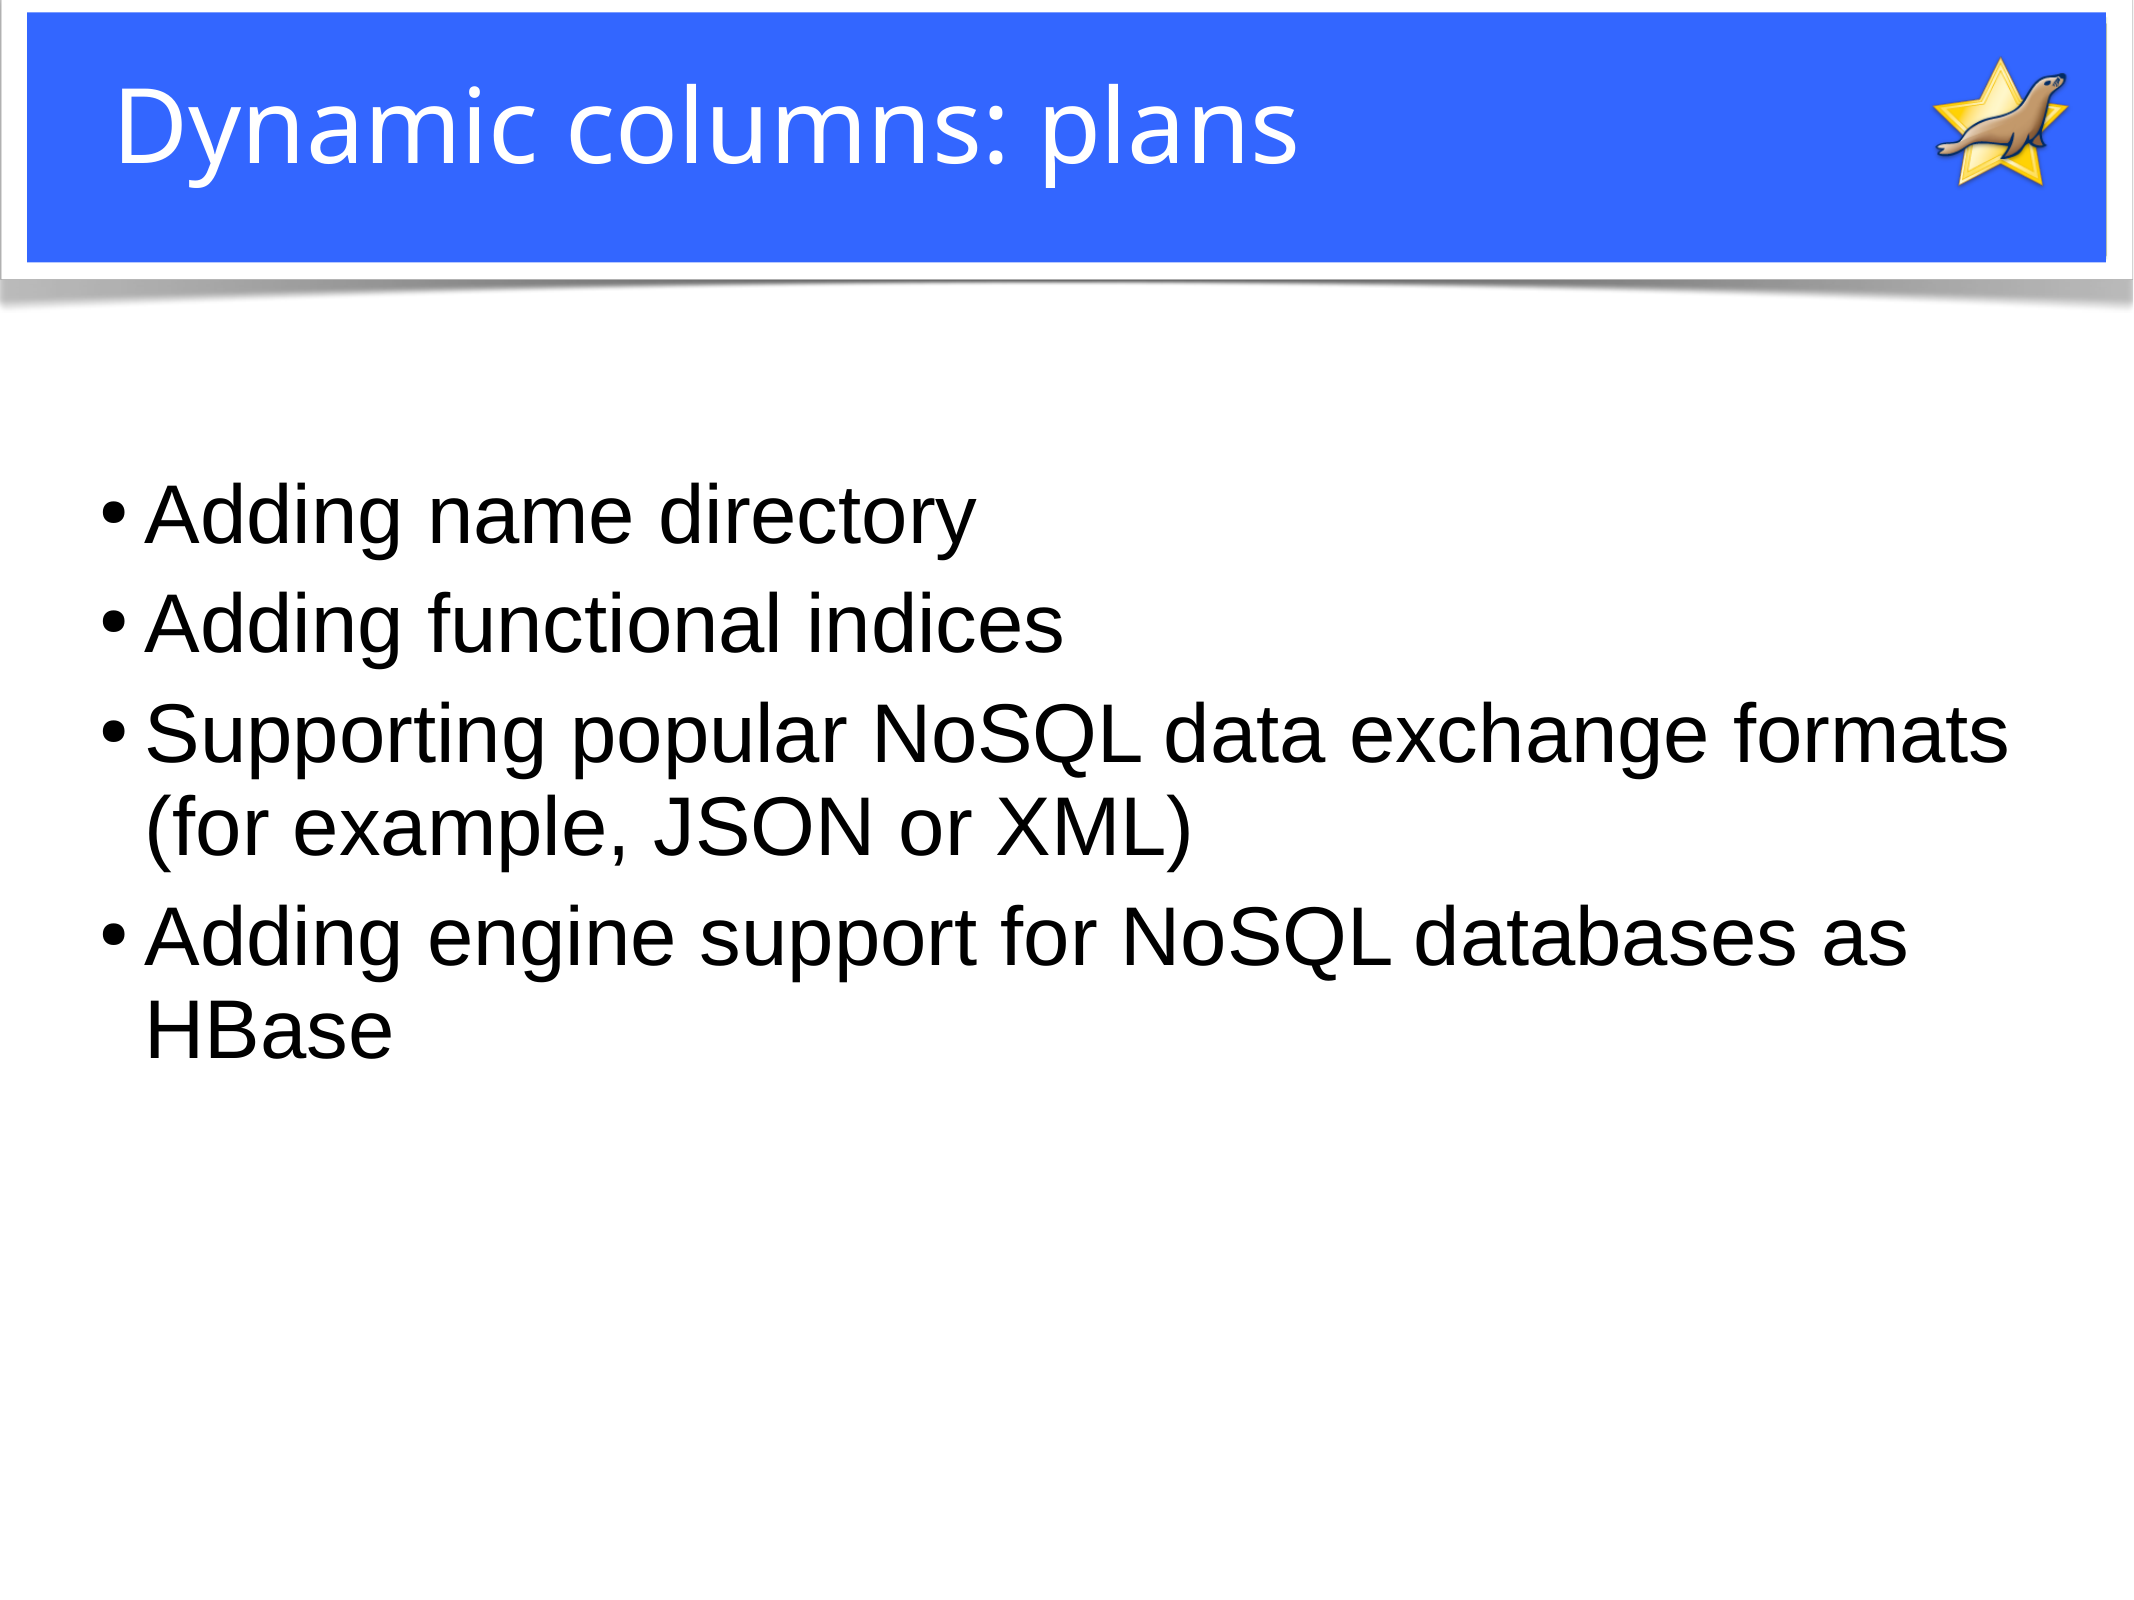

# Dynamic columns: plans
Adding name directory
Adding functional indices
Supporting popular NoSQL data exchange formats (for example, JSON or XML)
Adding engine support for NoSQL databases as HBase